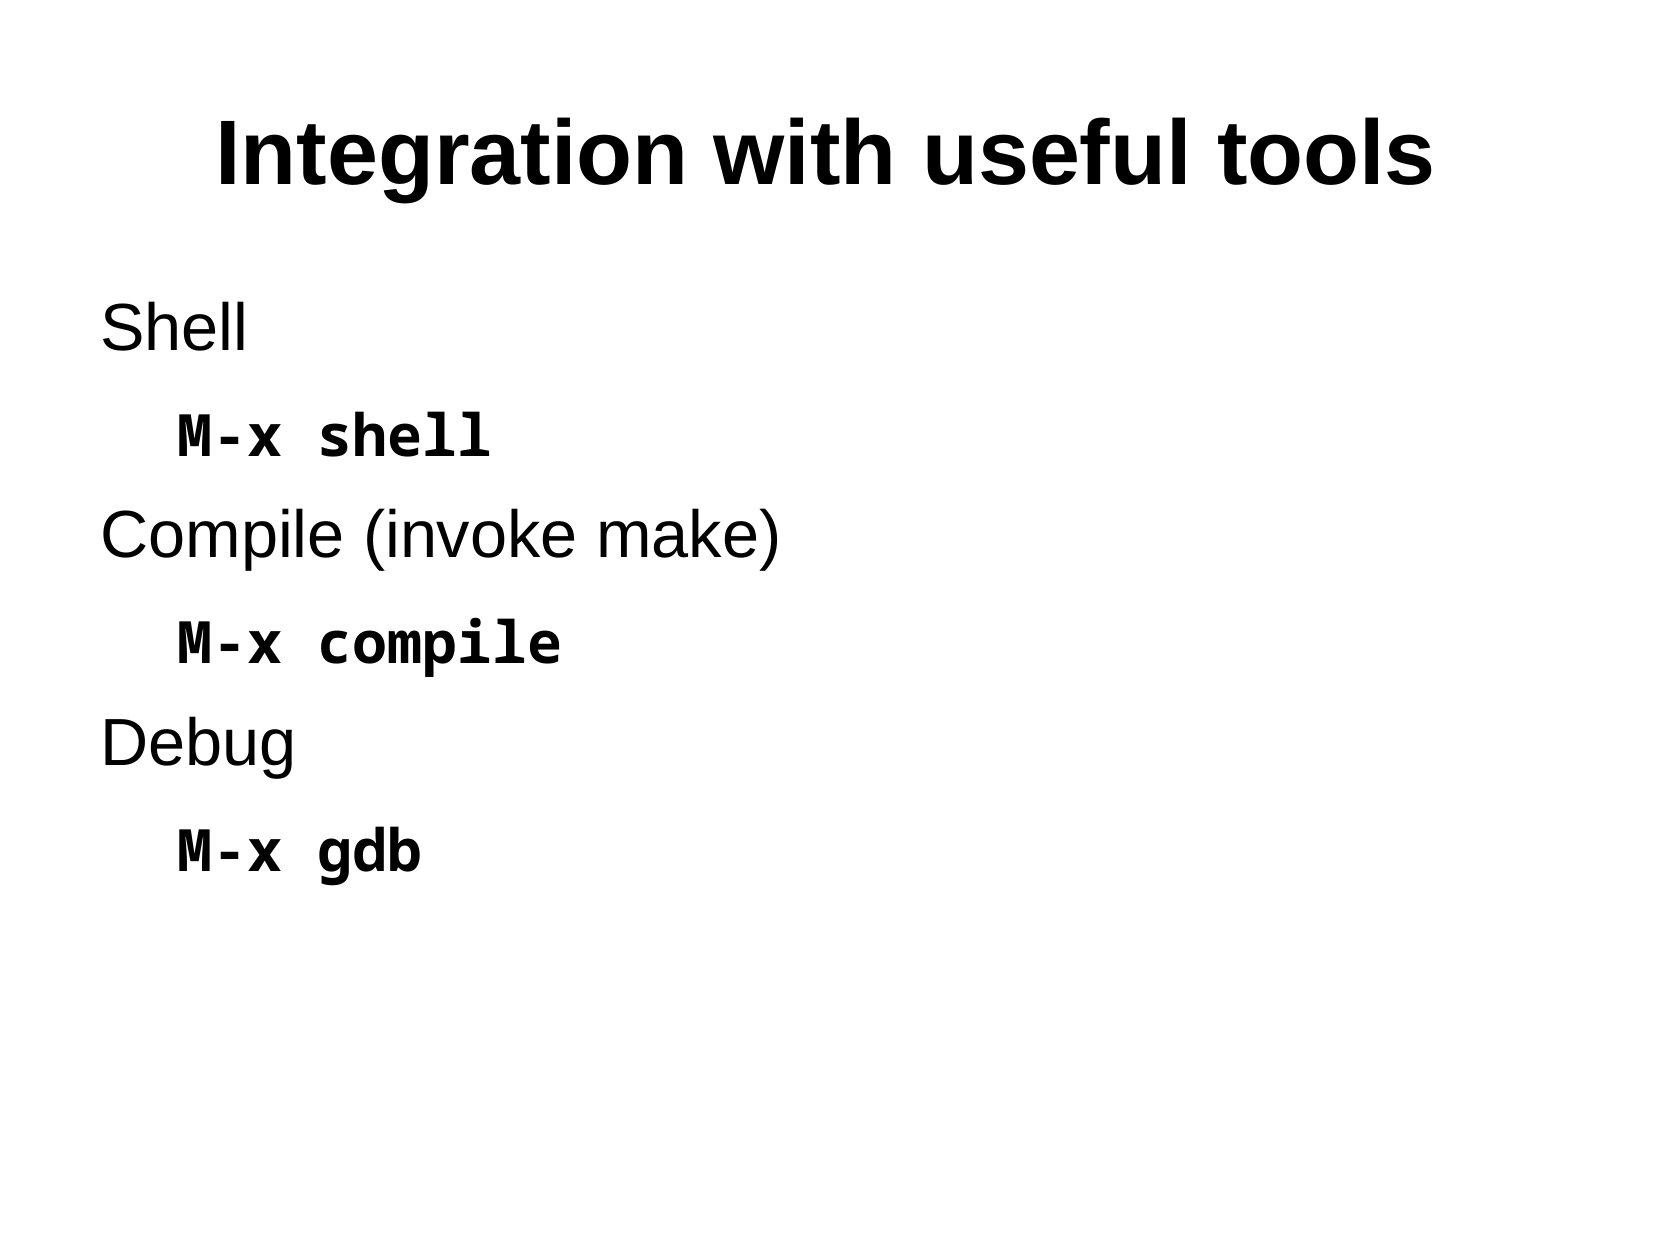

# Integration with useful tools
Shell
M-x shell
Compile (invoke make)
M-x compile
Debug
M-x gdb